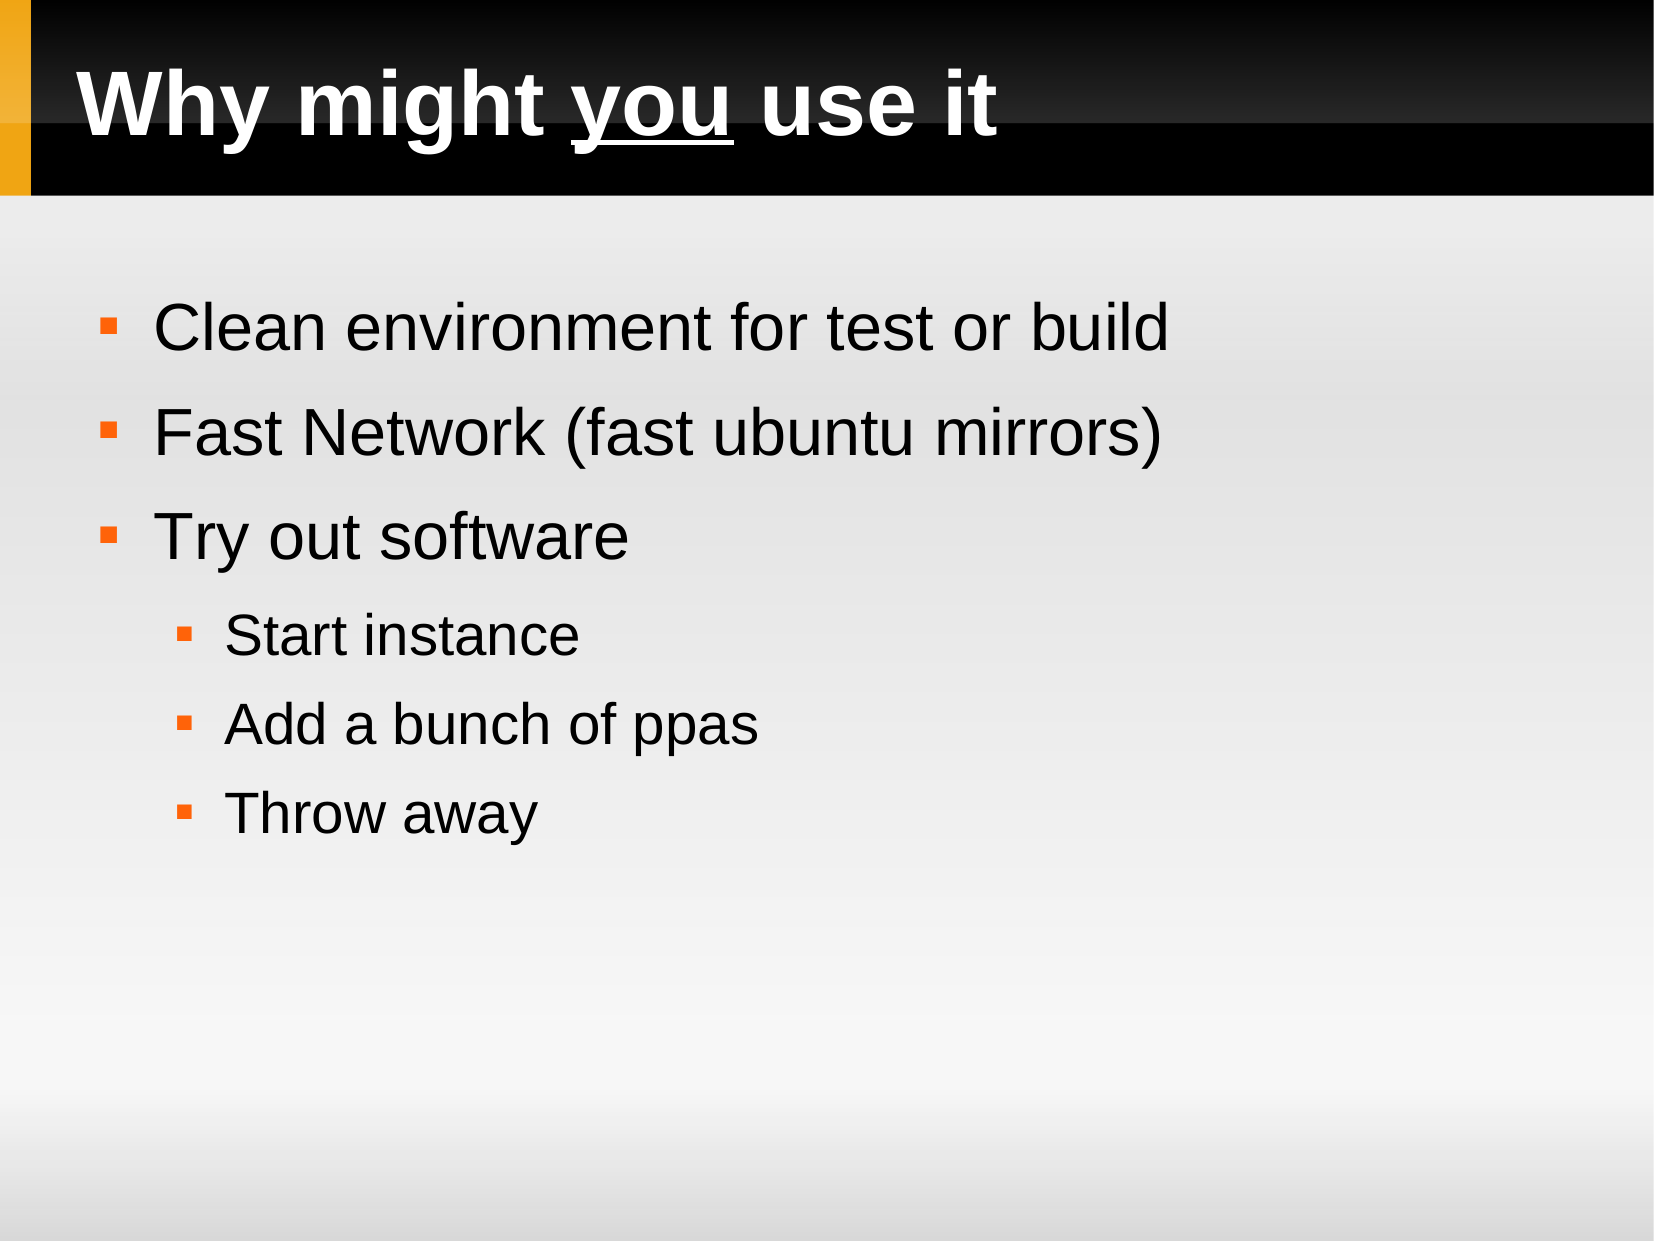

# Why might you use it
Clean environment for test or build
Fast Network (fast ubuntu mirrors)
Try out software
Start instance
Add a bunch of ppas
Throw away